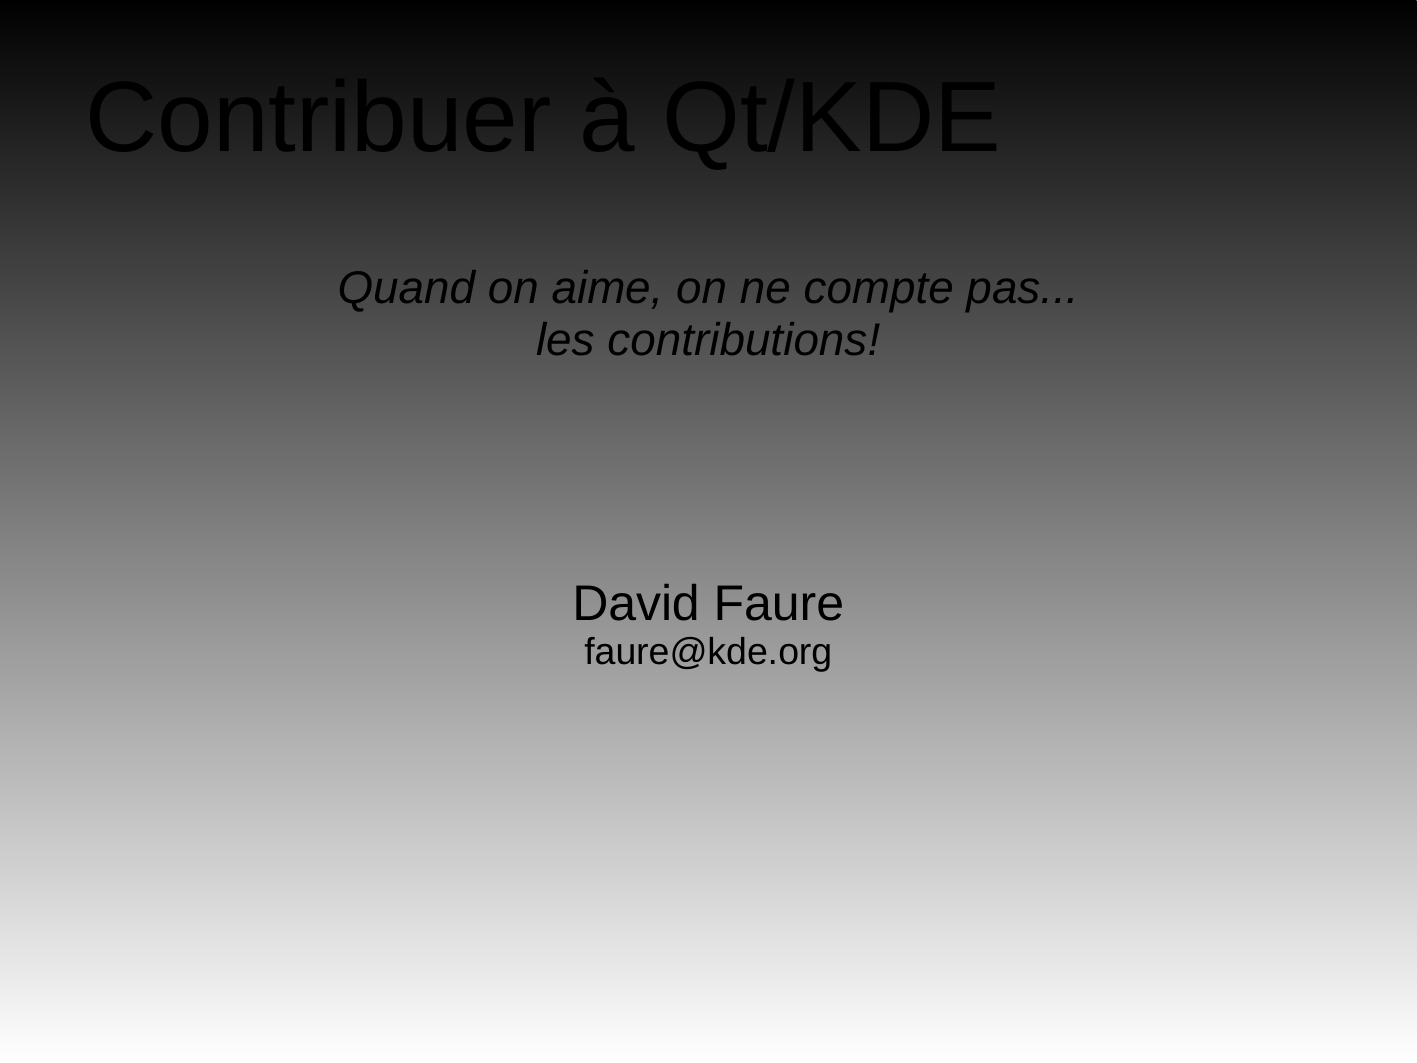

Contribuer à Qt/KDE
Quand on aime, on ne compte pas...
les contributions!
David Faure
faure@kde.org